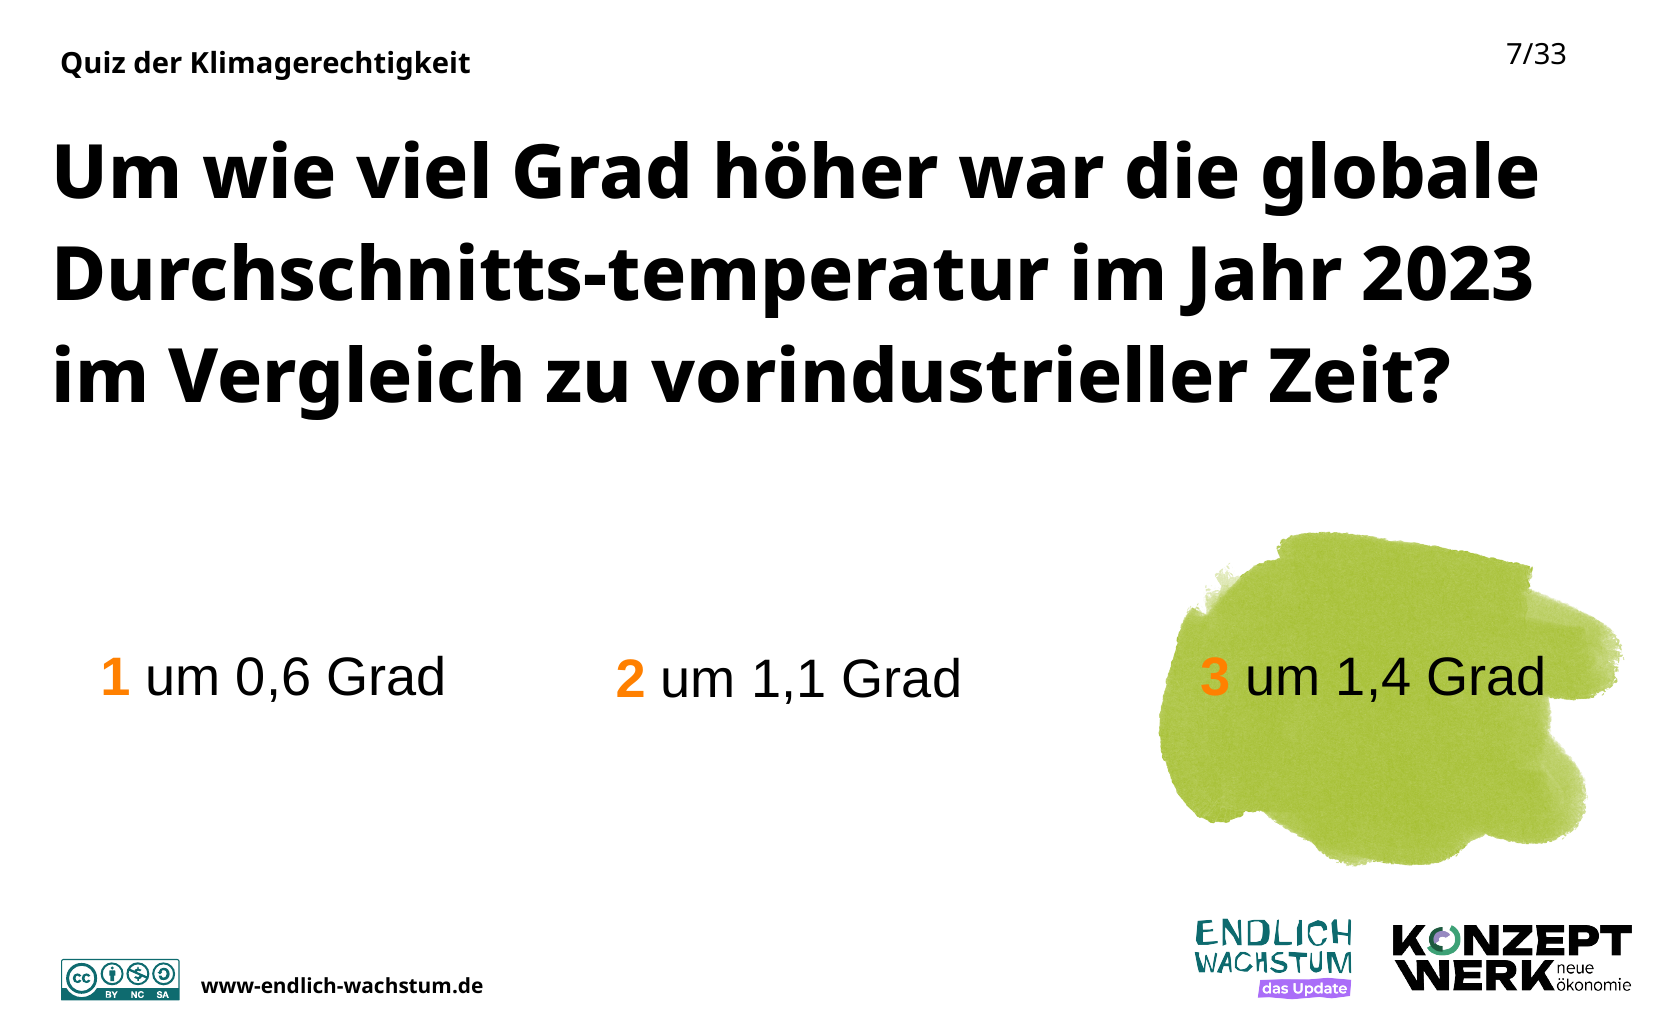

7
Quiz der Klimagerechtigkeit
# Um wie viel Grad höher war die globale Durchschnitts-temperatur im Jahr 2023 im Vergleich zu vorindustrieller Zeit?
1 um 0,6 Grad
3 um 1,4 Grad
2 um 1,1 Grad